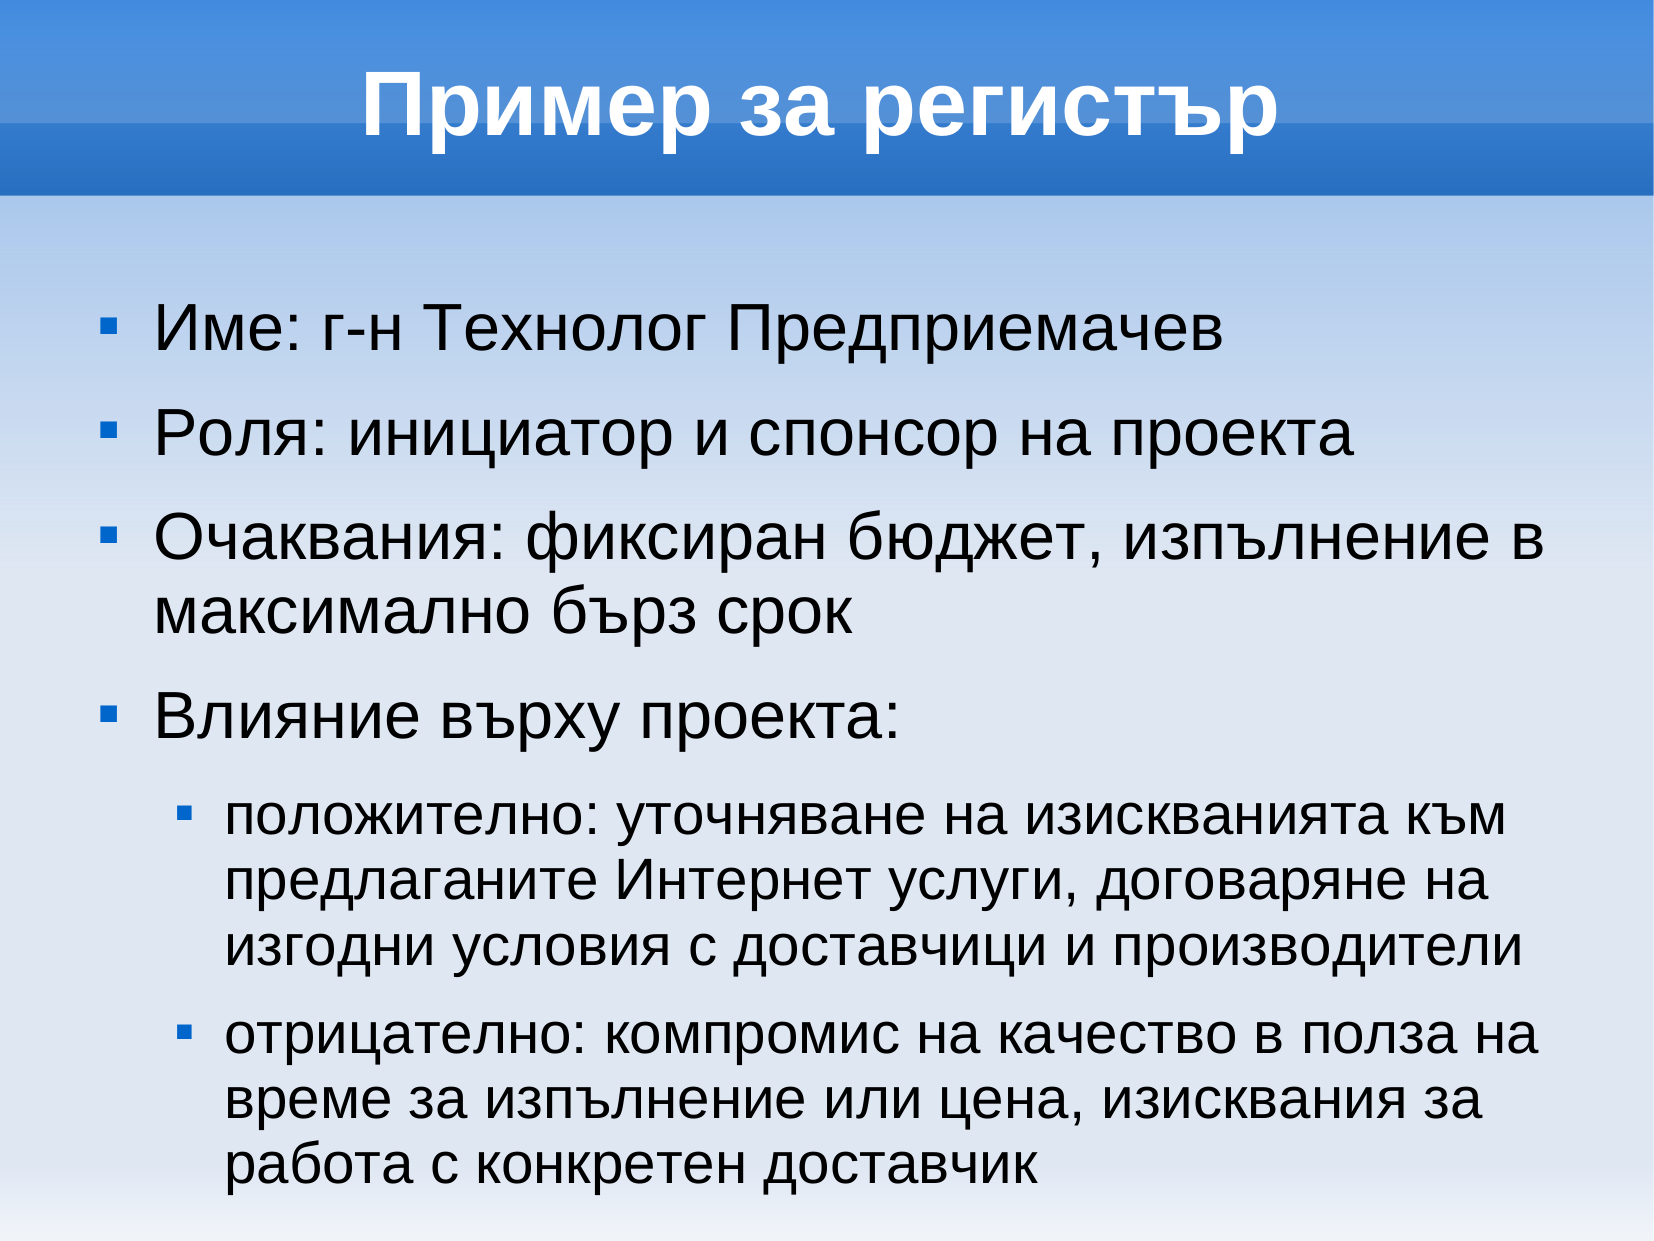

# Пример за регистър
Име: г-н Технолог Предприемачев
Роля: инициатор и спонсор на проекта
Очаквания: фиксиран бюджет, изпълнение в максимално бърз срок
Влияние върху проекта:
положително: уточняване на изискванията към предлаганите Интернет услуги, договаряне на изгодни условия с доставчици и производители
отрицателно: компромис на качество в полза на време за изпълнение или цена, изисквания за работа с конкретен доставчик